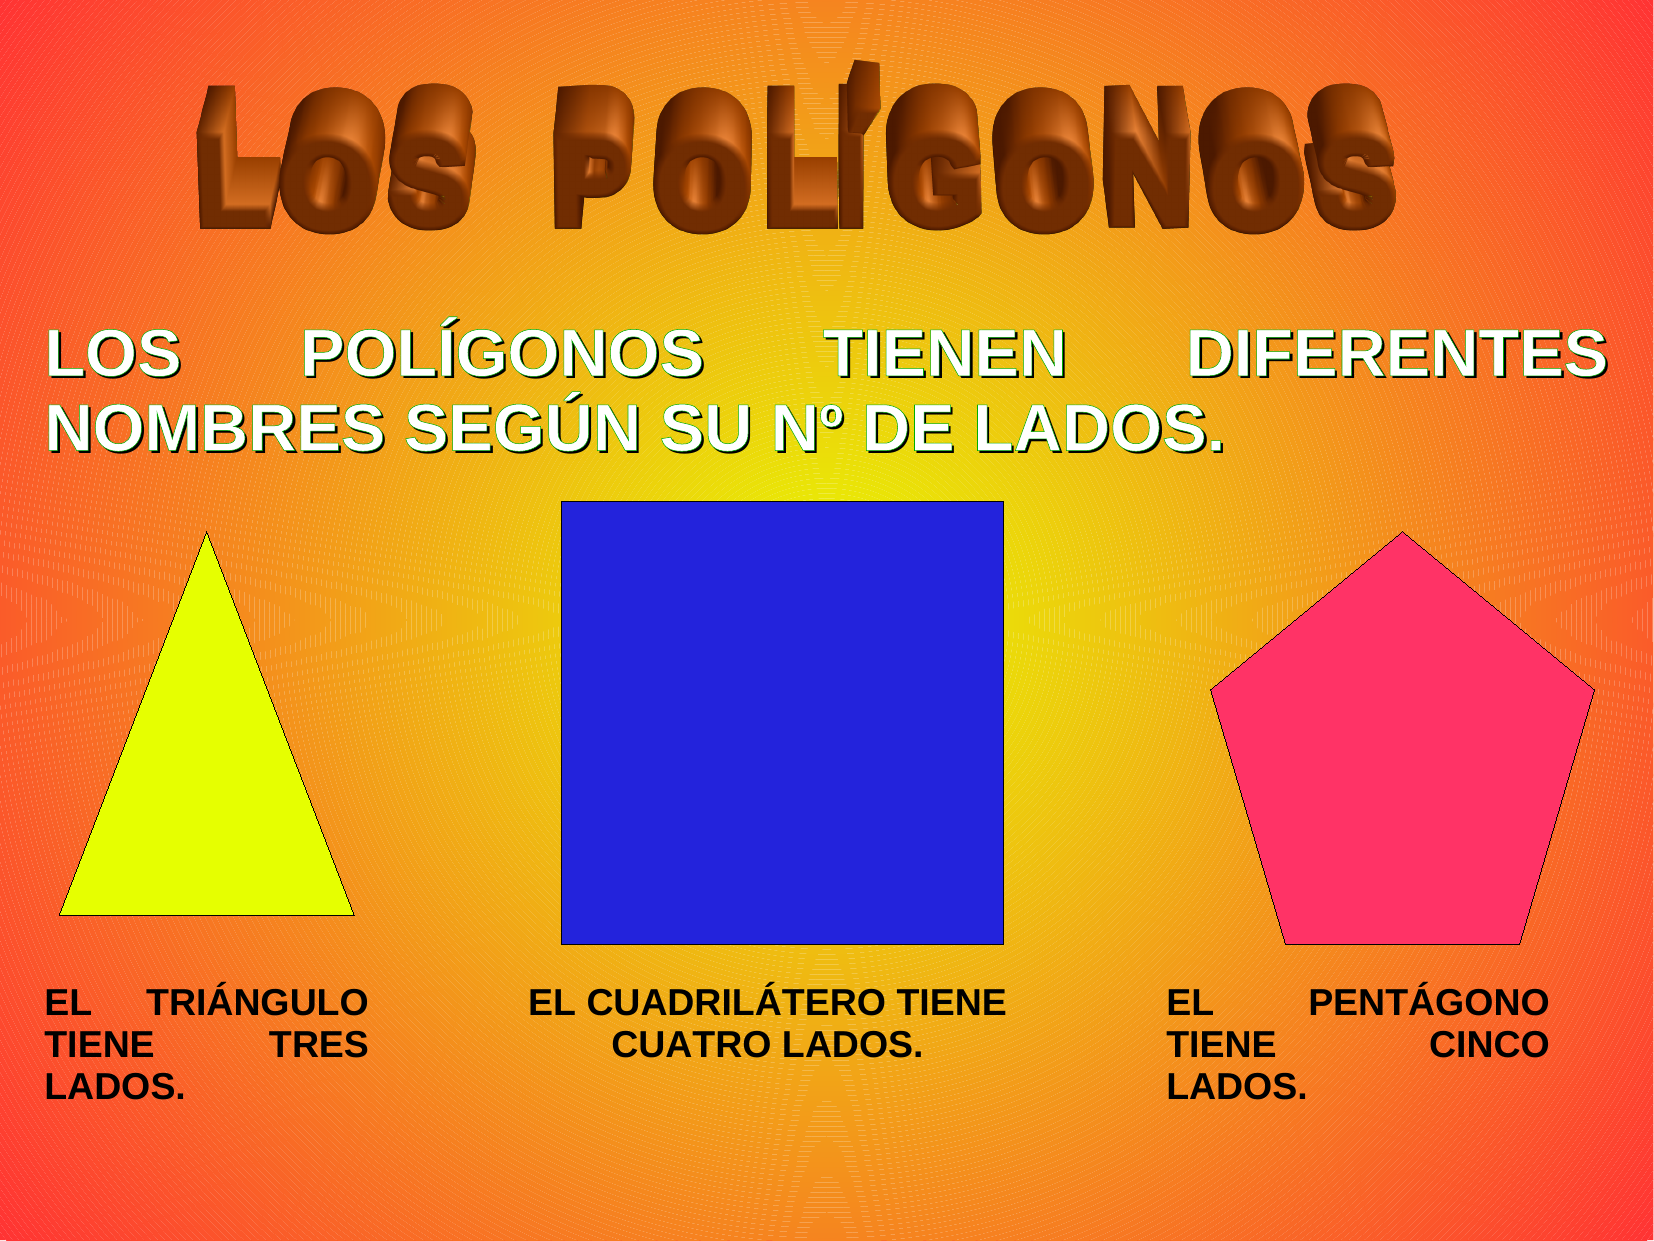

LOS POLÍGONOS TIENEN DIFERENTES NOMBRES SEGÚN SU Nº DE LADOS.
EL TRIÁNGULO TIENE TRES LADOS.
EL CUADRILÁTERO TIENE CUATRO LADOS.
EL PENTÁGONO TIENE CINCO LADOS.